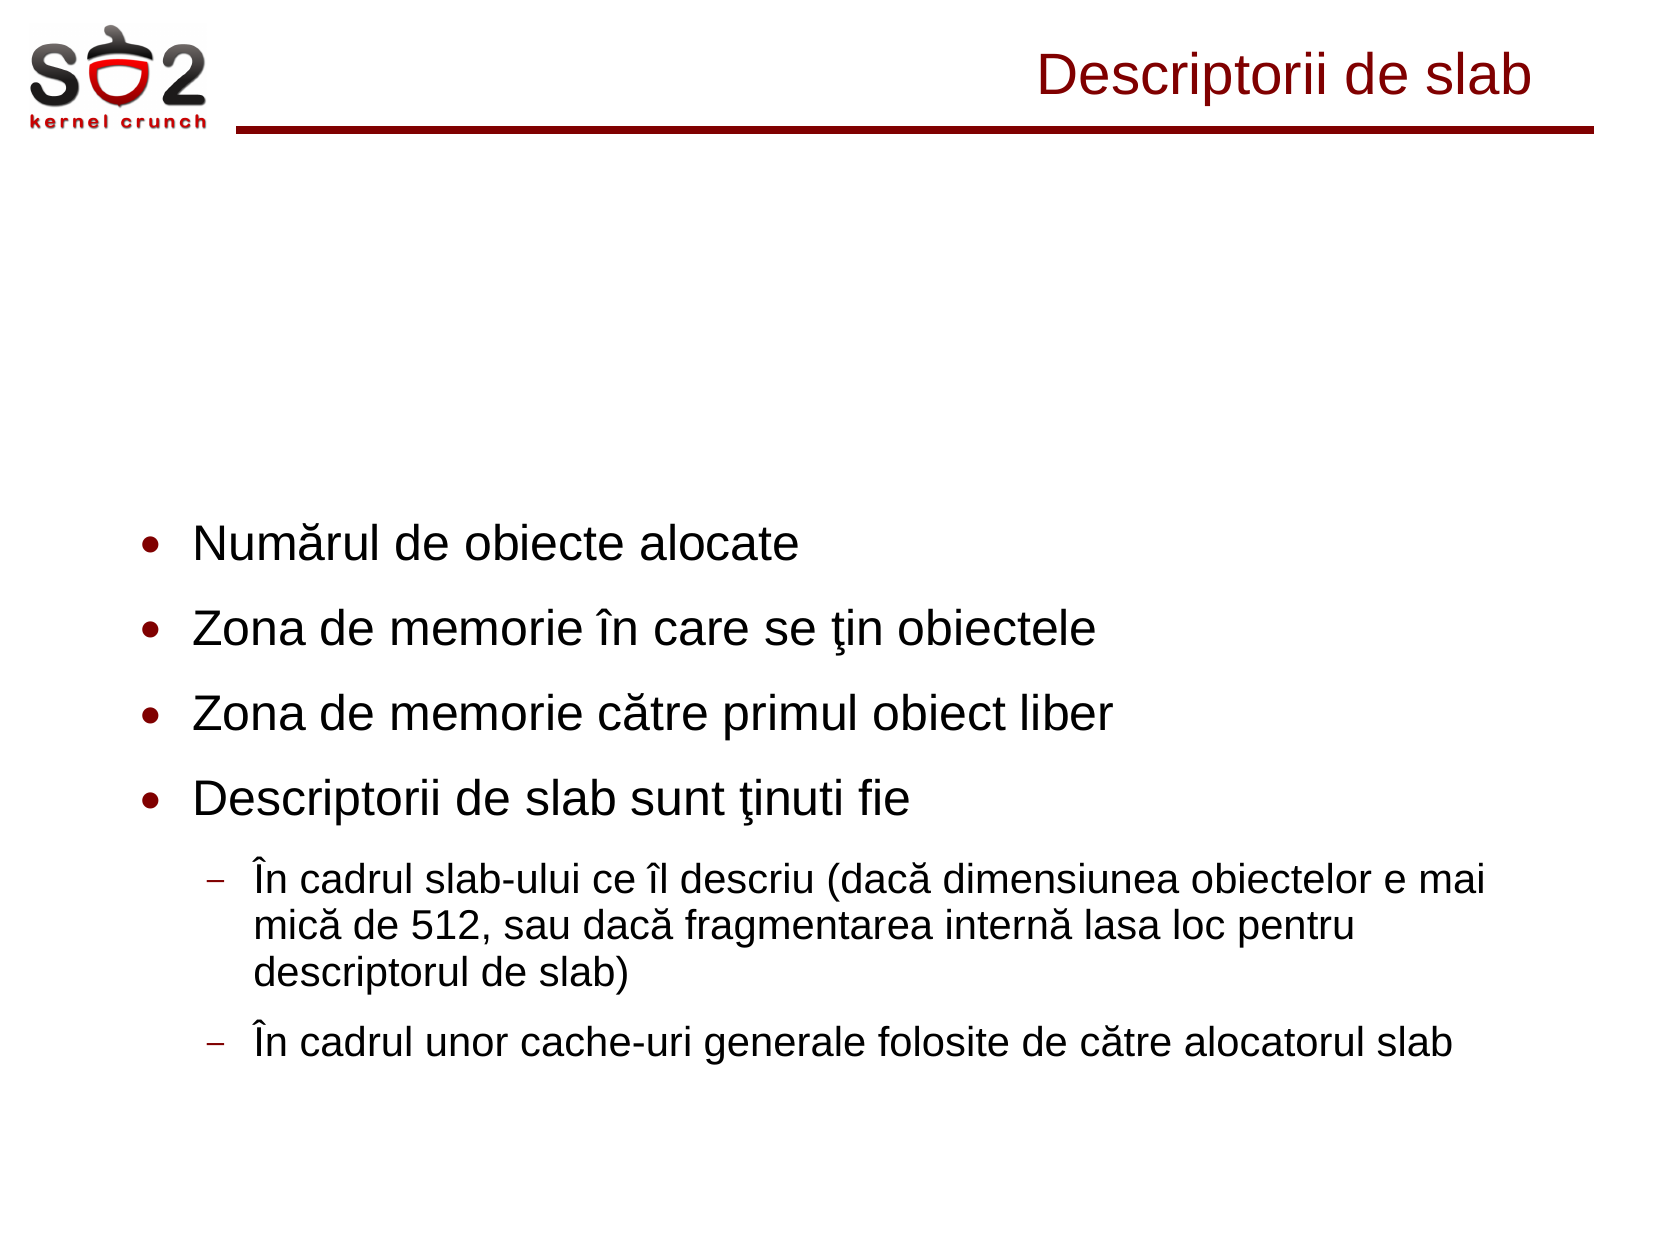

# Descriptorii de slab
Numărul de obiecte alocate
Zona de memorie în care se ţin obiectele
Zona de memorie către primul obiect liber
Descriptorii de slab sunt ţinuti fie
În cadrul slab-ului ce îl descriu (dacă dimensiunea obiectelor e mai mică de 512, sau dacă fragmentarea internă lasa loc pentru descriptorul de slab)
În cadrul unor cache-uri generale folosite de către alocatorul slab